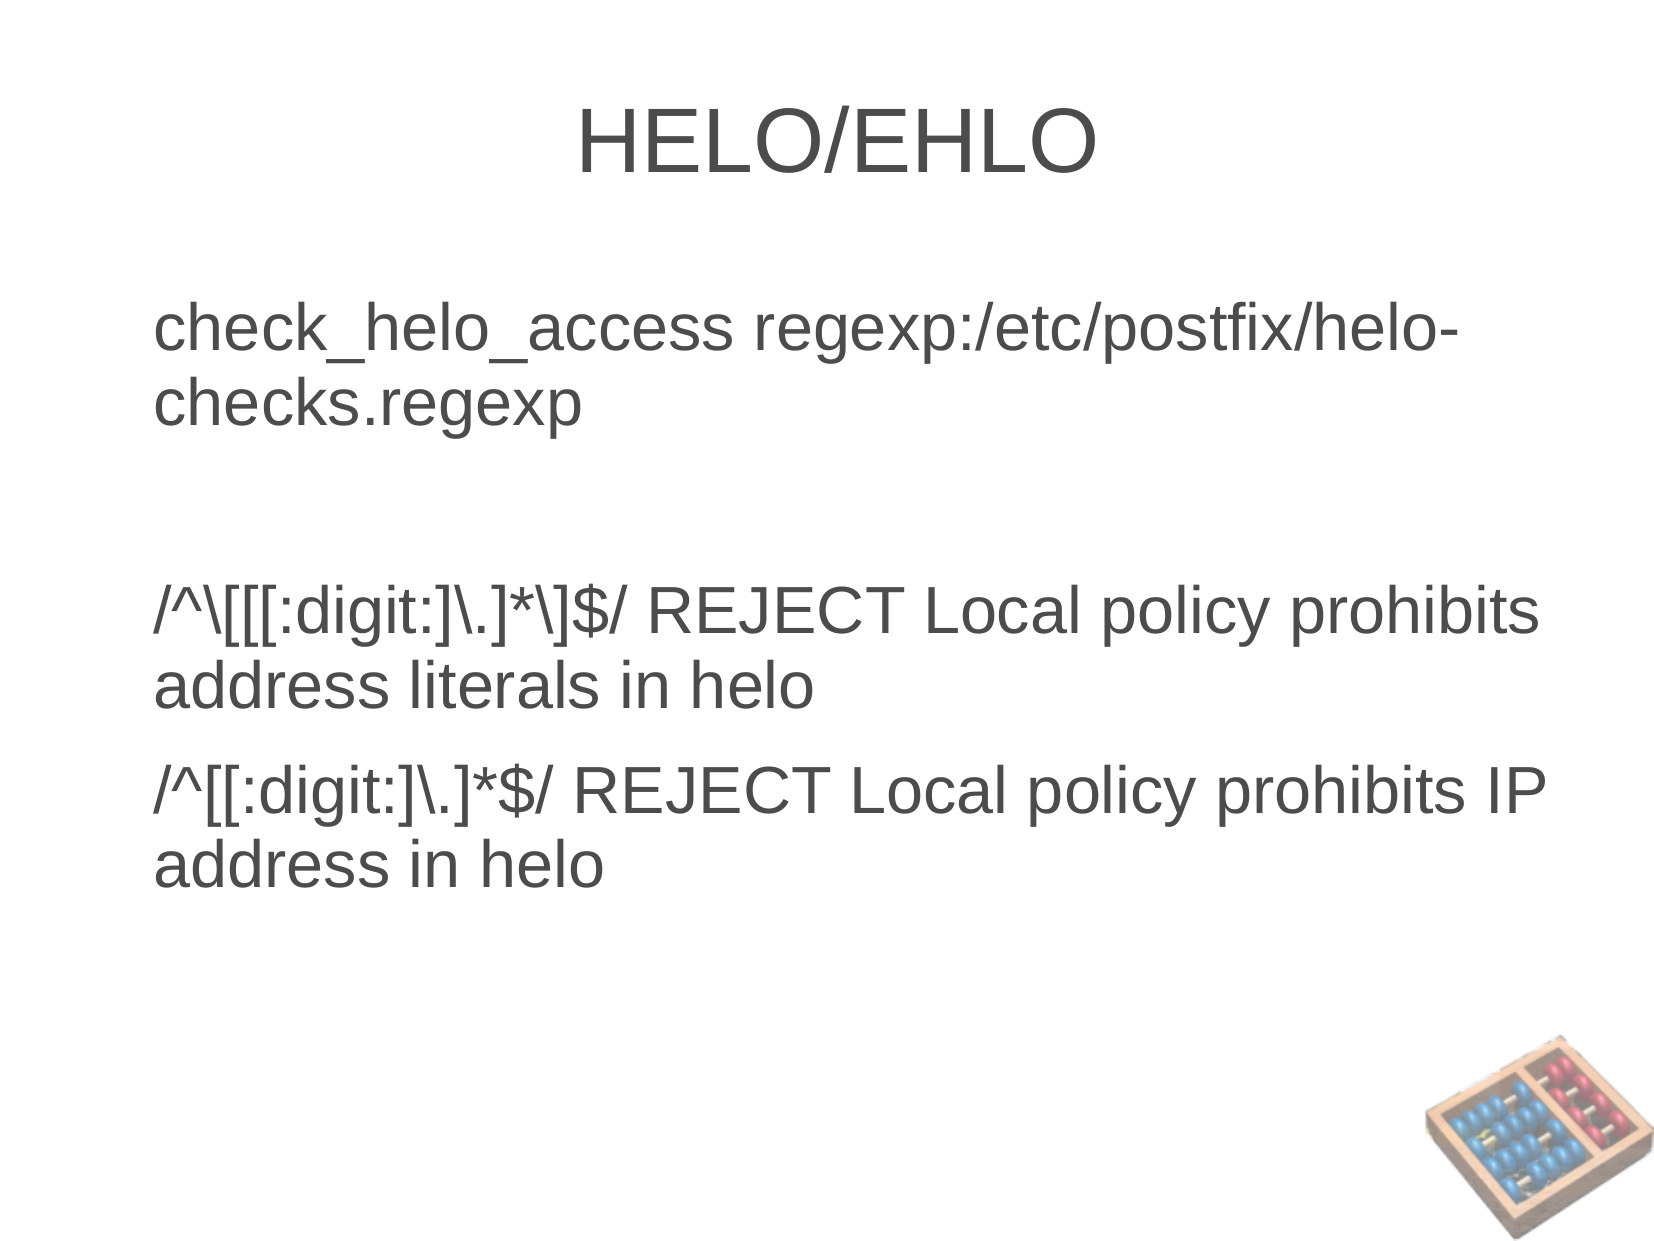

# HELO/EHLO
check_helo_access regexp:/etc/postfix/helo-checks.regexp
/^\[[[:digit:]\.]*\]$/ REJECT Local policy prohibits address literals in helo
/^[[:digit:]\.]*$/ REJECT Local policy prohibits IP address in helo